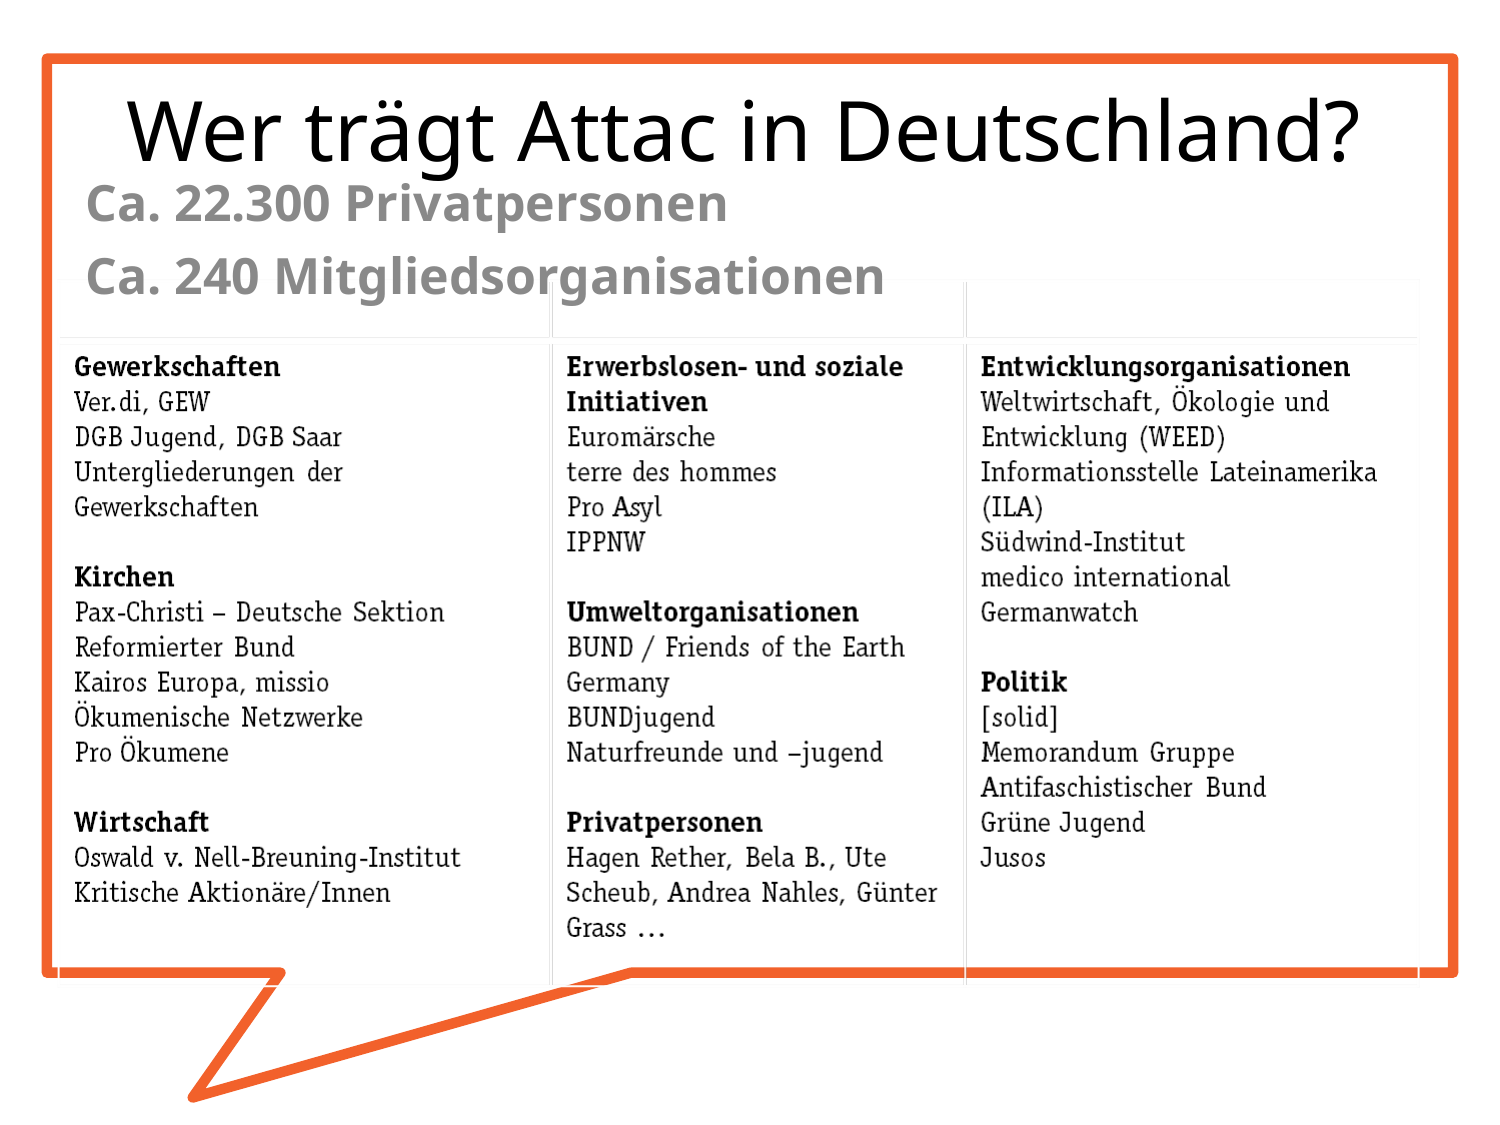

# Wer trägt Attac in Deutschland?
Ca. 22.300 Privatpersonen
Ca. 240 Mitgliedsorganisationen